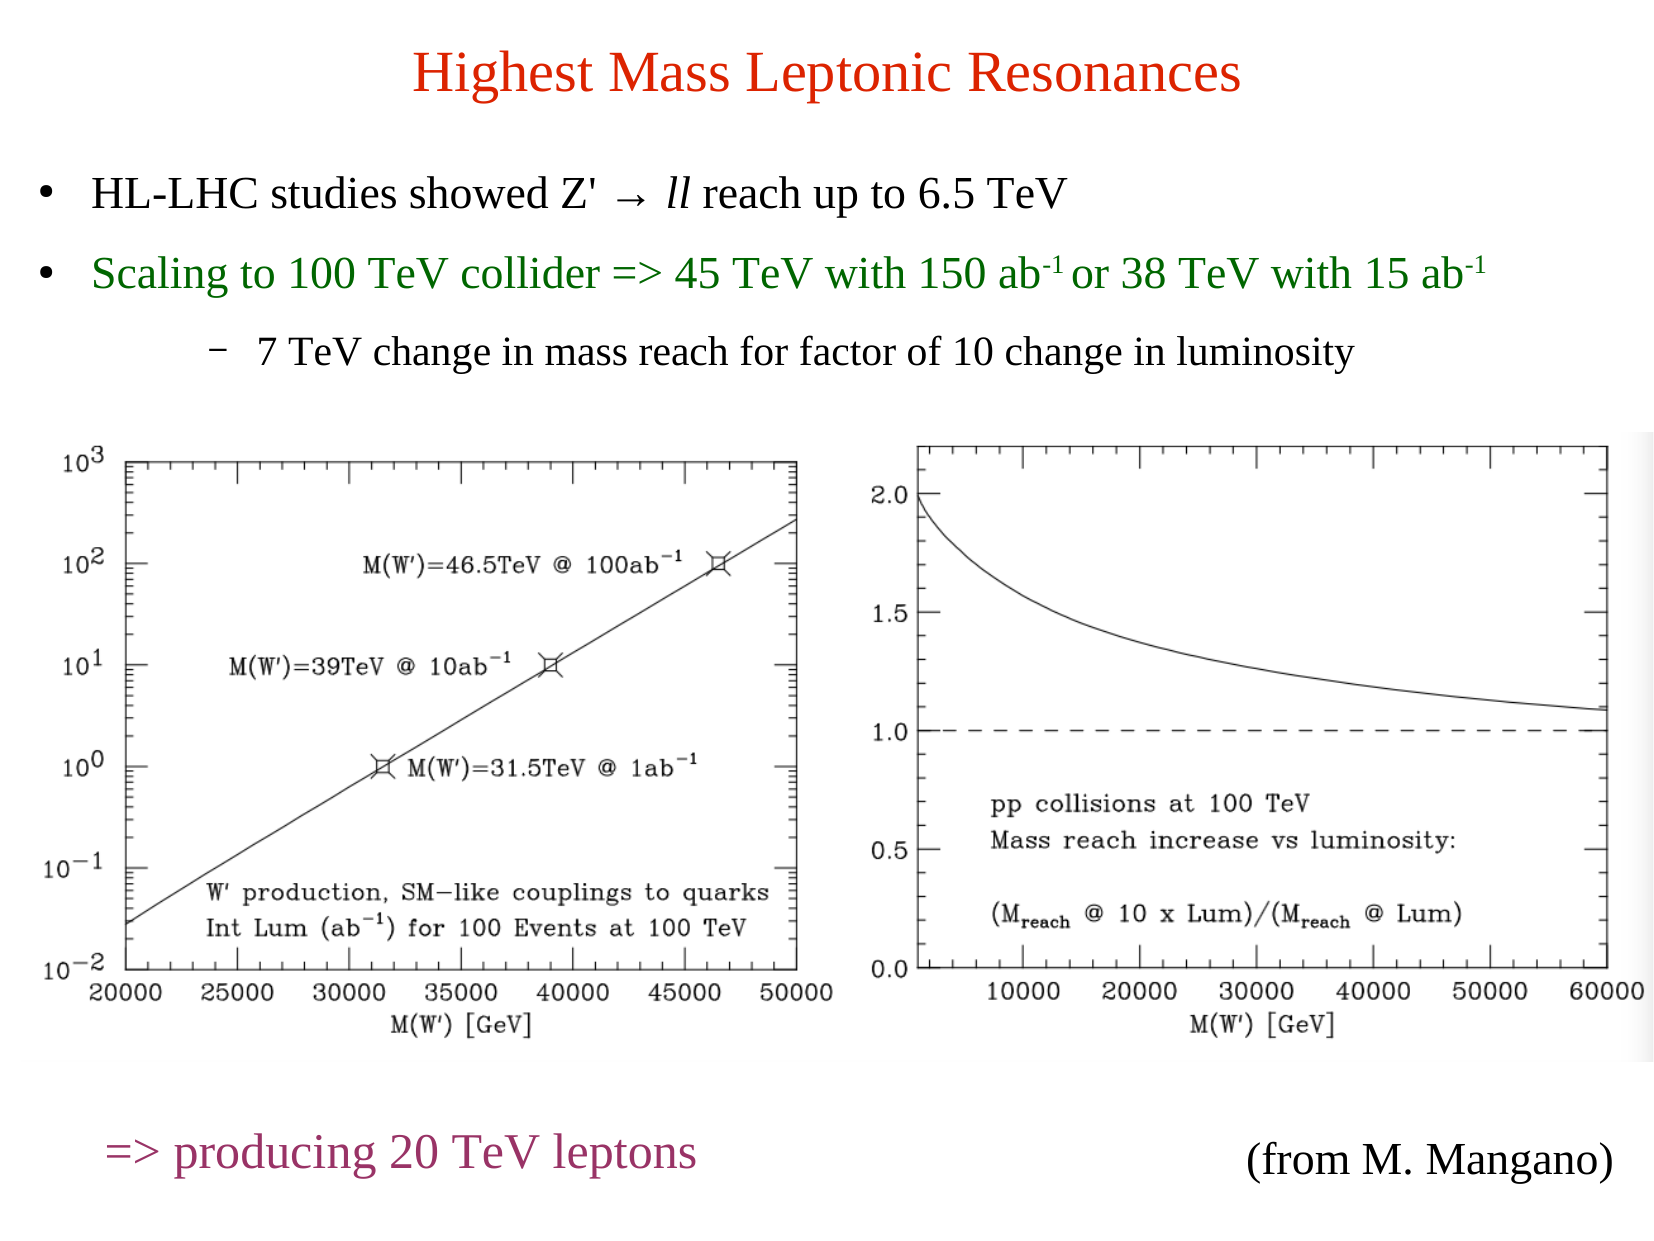

# Highest Mass Leptonic Resonances
HL-LHC studies showed Z' → ll reach up to 6.5 TeV
Scaling to 100 TeV collider => 45 TeV with 150 ab-1 or 38 TeV with 15 ab-1
7 TeV change in mass reach for factor of 10 change in luminosity
=> producing 20 TeV leptons
(from M. Mangano)